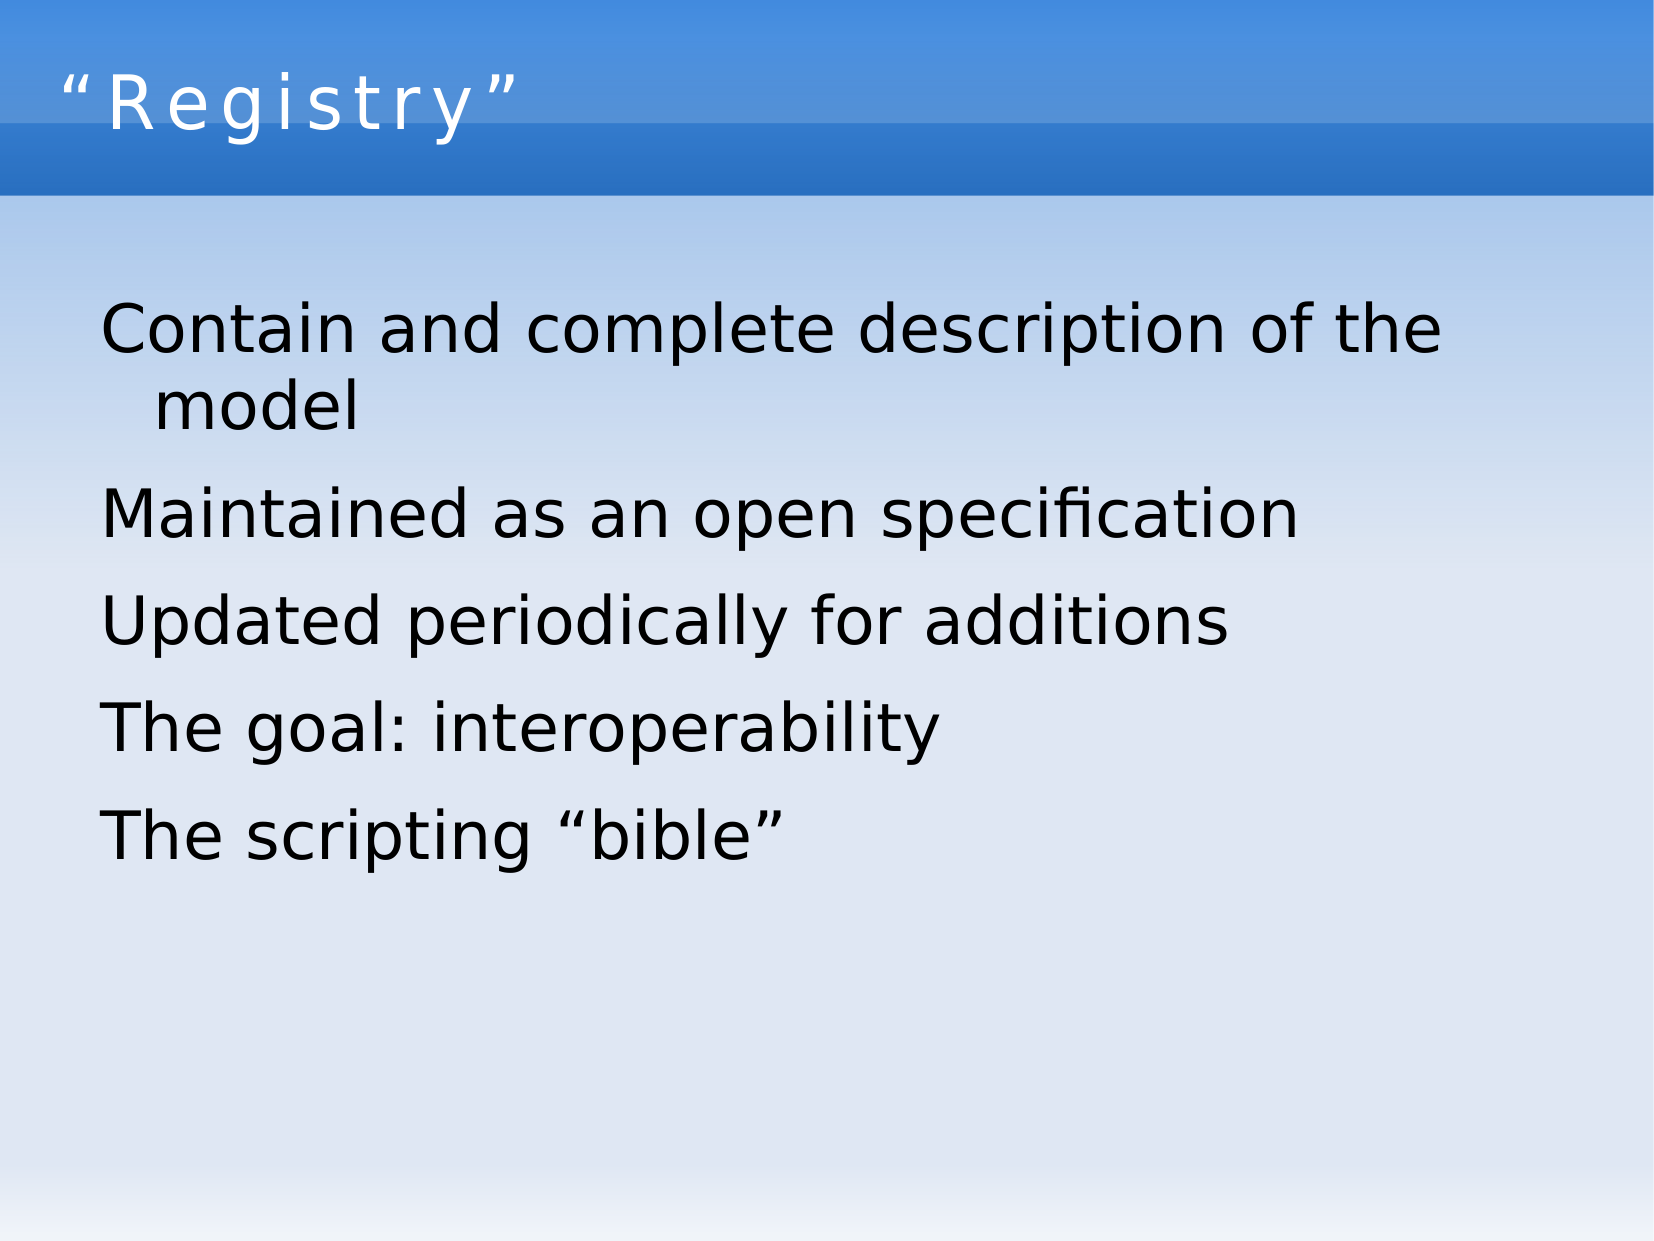

# “Registry”
Contain and complete description of the model
Maintained as an open specification
Updated periodically for additions
The goal: interoperability
The scripting “bible”